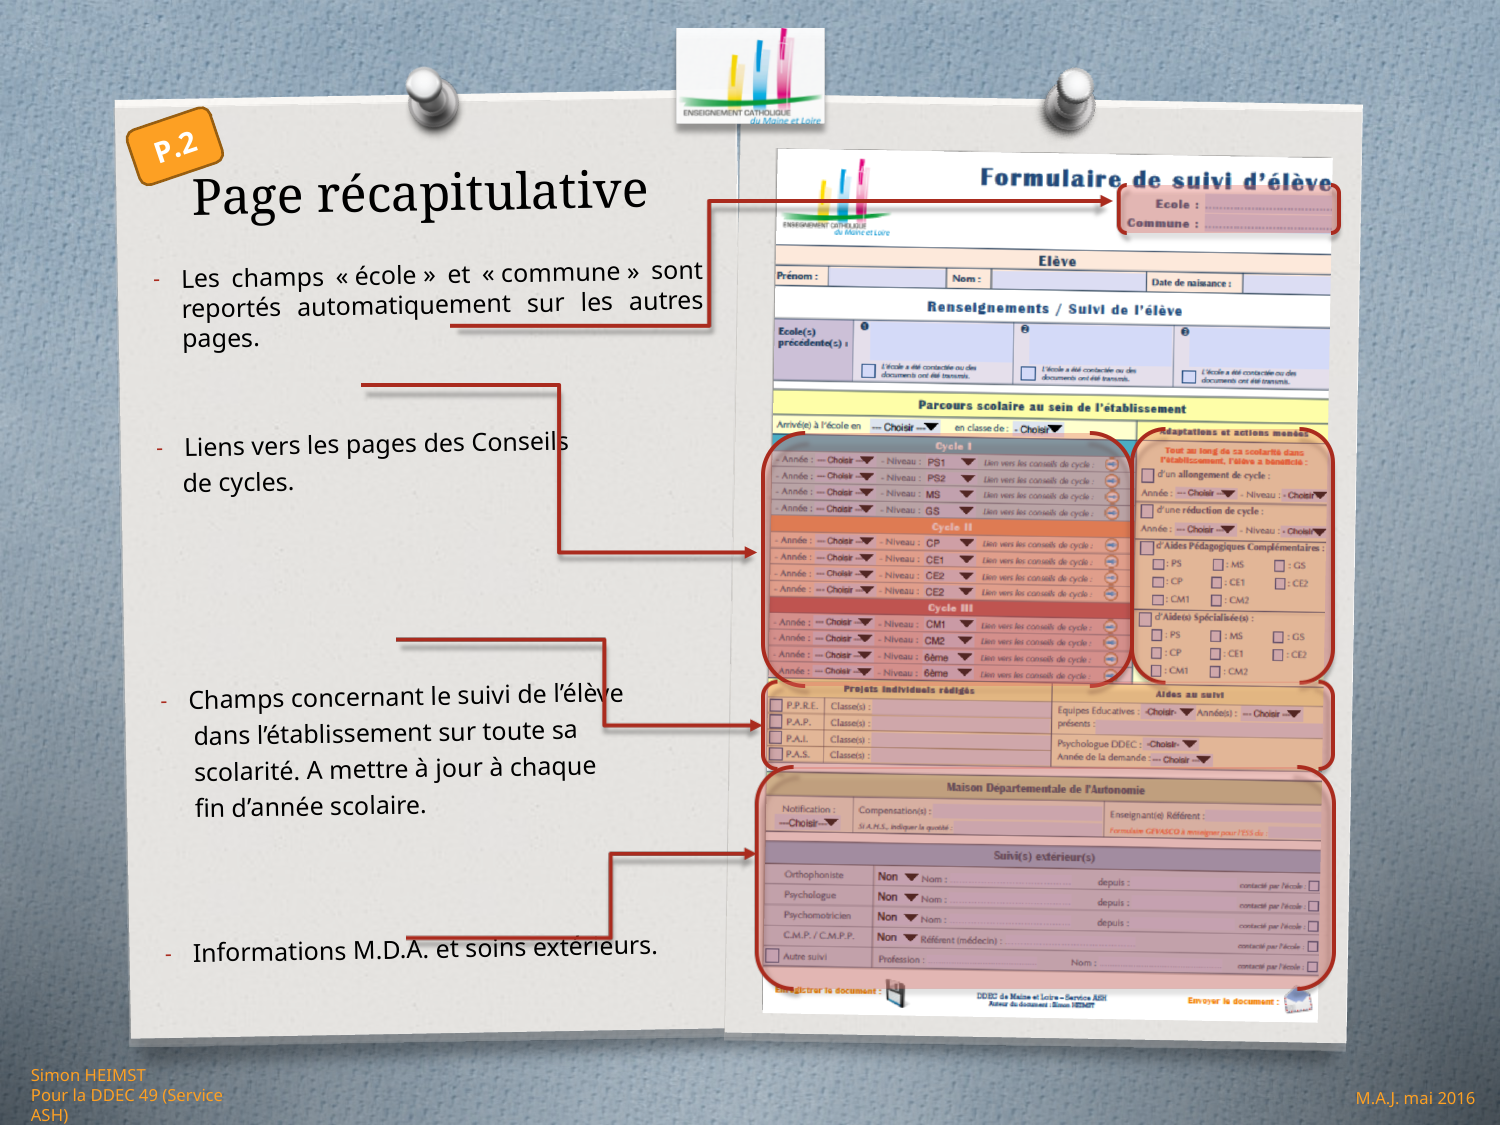

P.2
# Page récapitulative
Les champs « école » et « commune » sont reportés automatiquement sur les autres pages.
Liens vers les pages des Conseils
 de cycles.
Champs concernant le suivi de l’élève
 dans l’établissement sur toute sa
 scolarité. A mettre à jour à chaque
 fin d’année scolaire.
Informations M.D.A. et soins extérieurs.
Simon HEIMST
Pour la DDEC 49 (Service ASH)
M.A.J. mai 2016